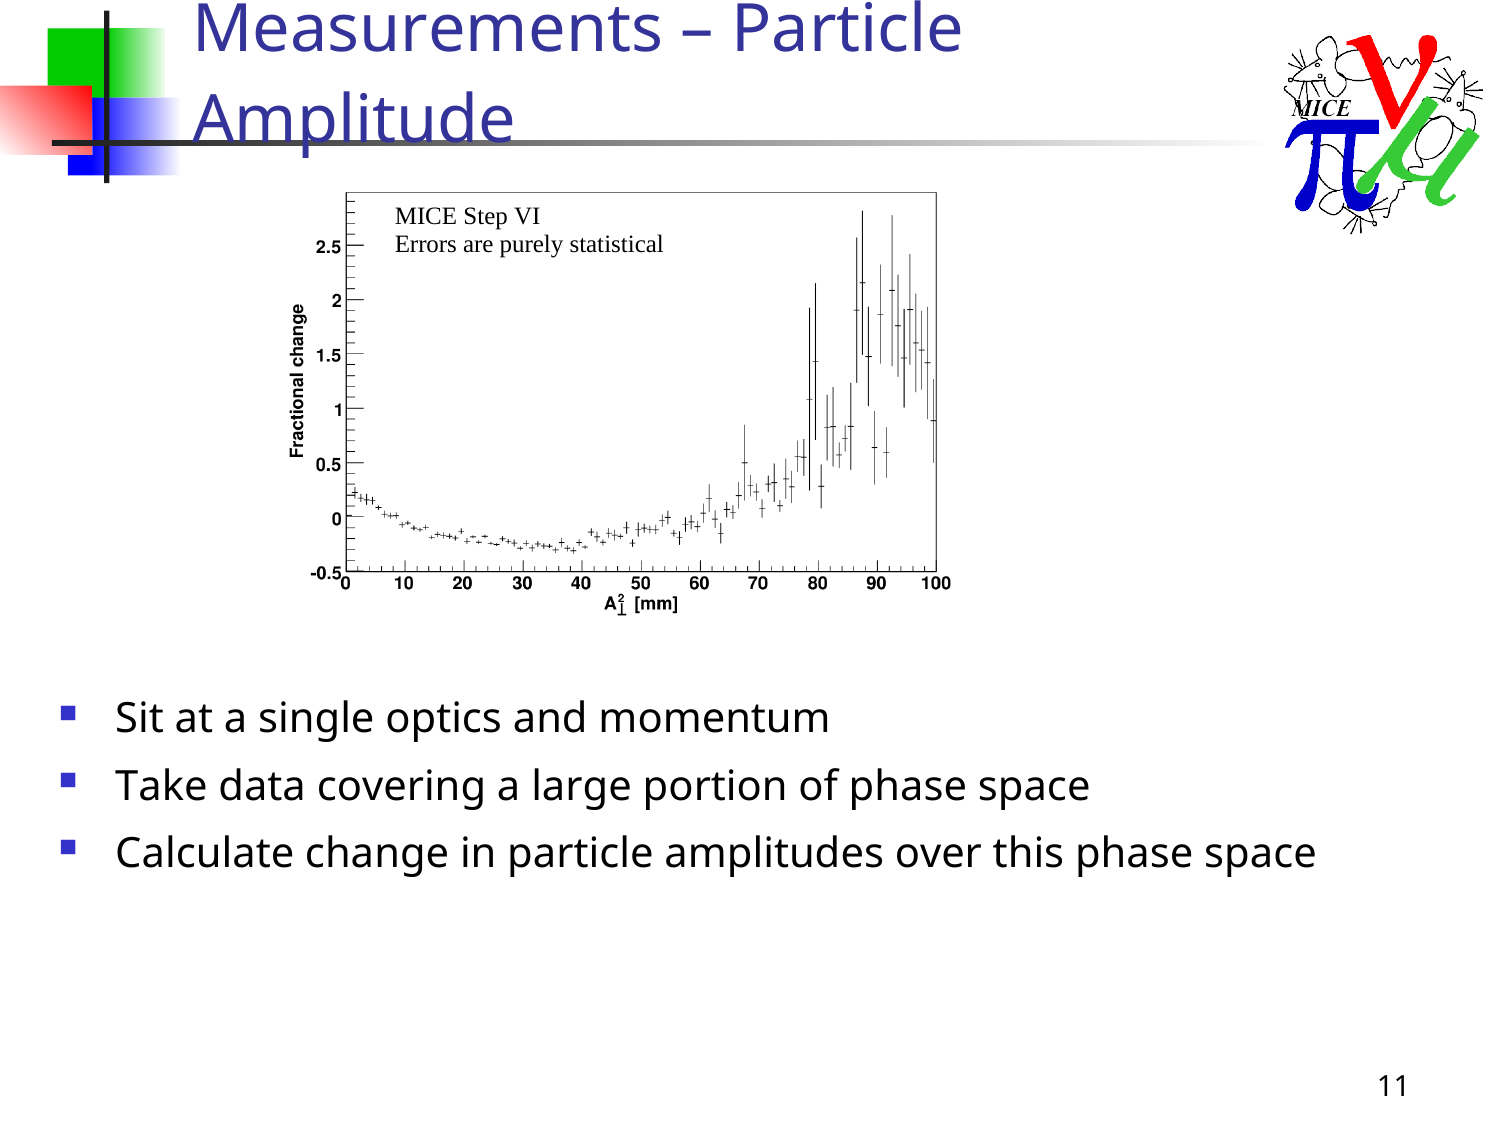

# Measurements – Particle Amplitude
MICE Step VI
Errors are purely statistical
Sit at a single optics and momentum
Take data covering a large portion of phase space
Calculate change in particle amplitudes over this phase space
11